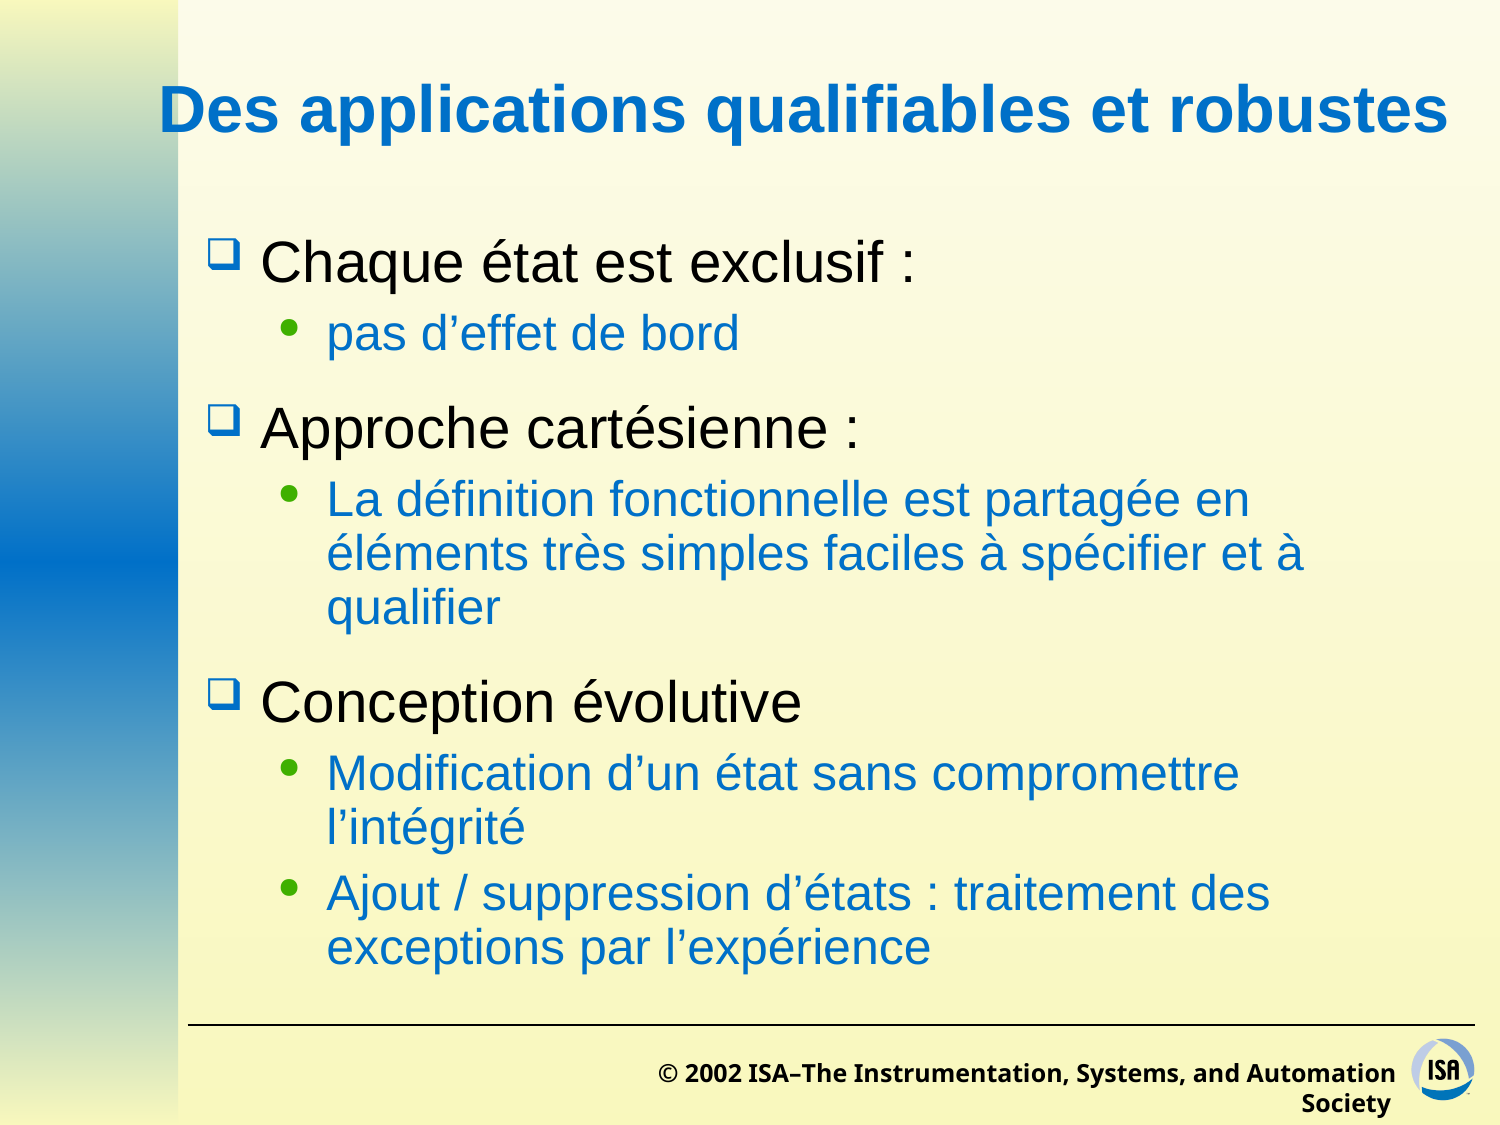

# Des applications qualifiables et robustes
Chaque état est exclusif :
pas d’effet de bord
Approche cartésienne :
La définition fonctionnelle est partagée en éléments très simples faciles à spécifier et à qualifier
Conception évolutive
Modification d’un état sans compromettre l’intégrité
Ajout / suppression d’états : traitement des exceptions par l’expérience